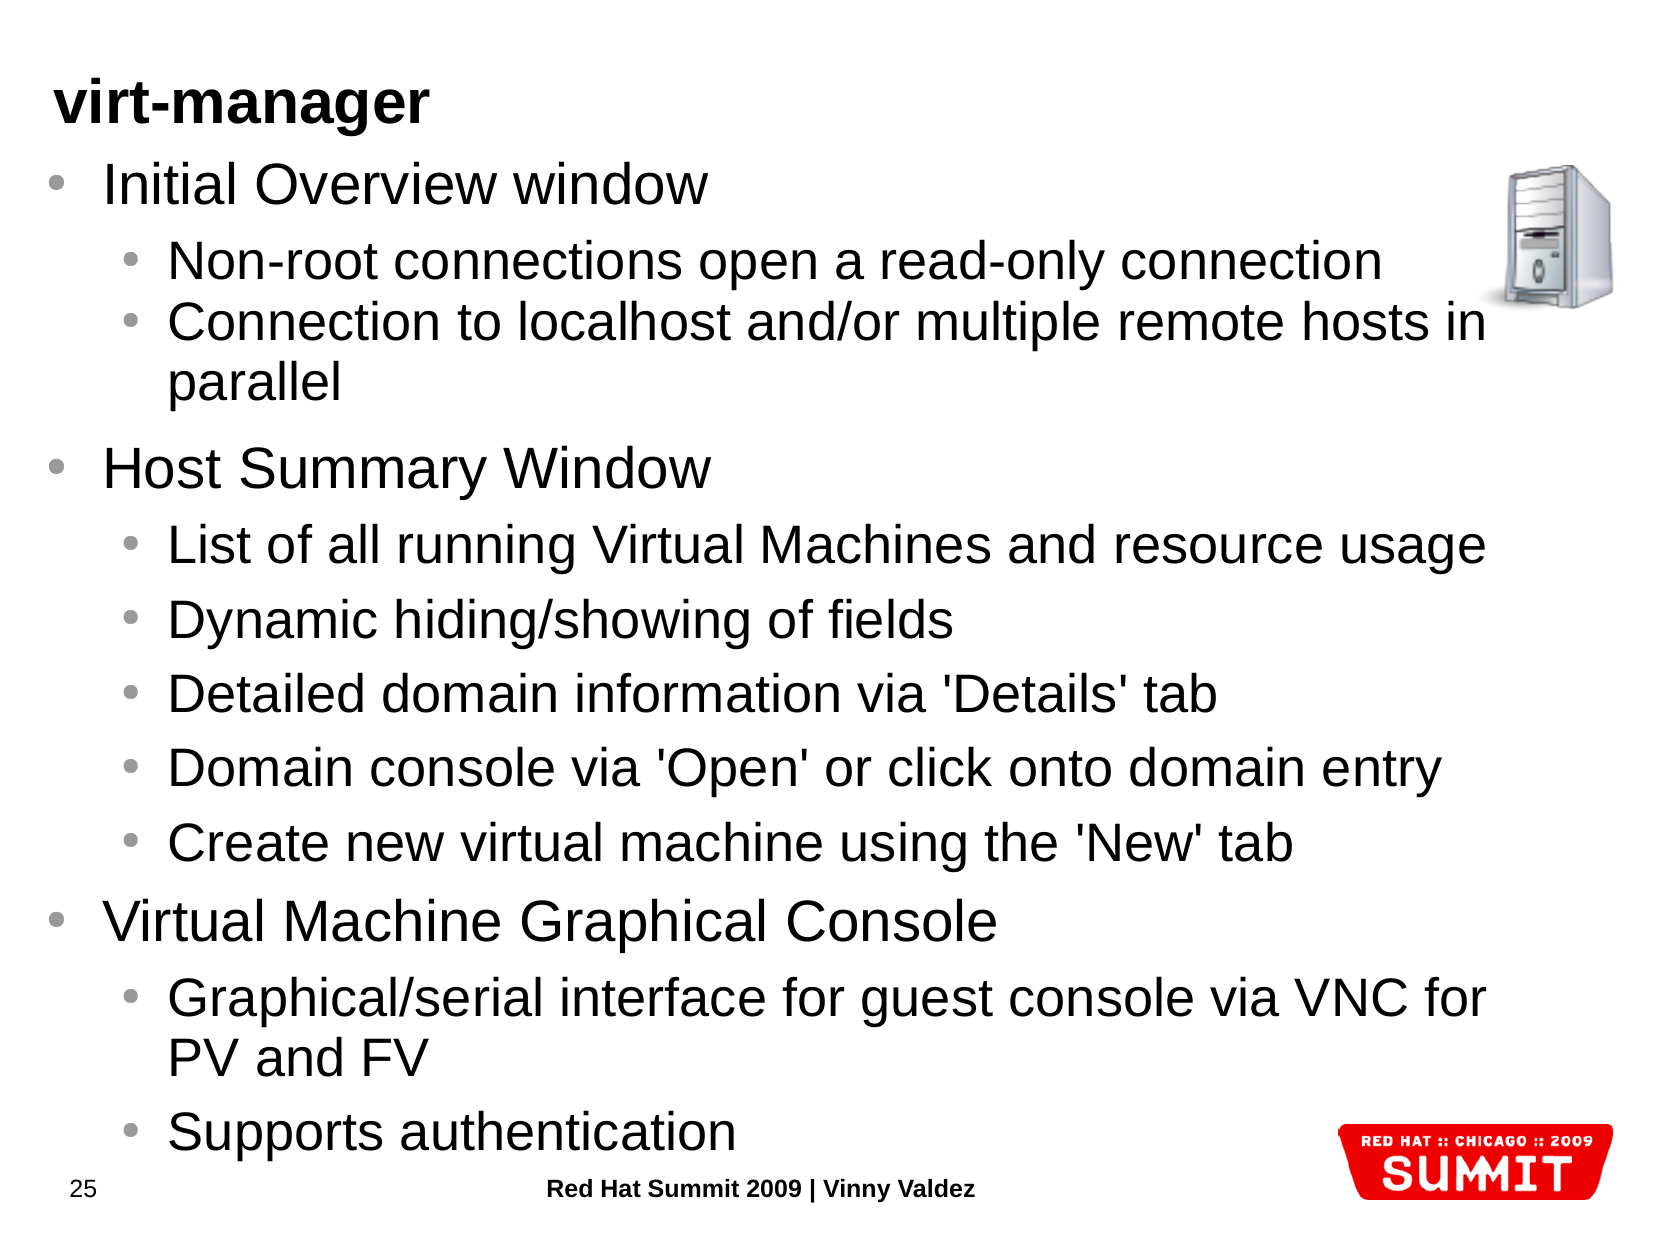

virt-manager
# Initial Overview window
Non-root connections open a read-only connection
Connection to localhost and/or multiple remote hosts in parallel
Host Summary Window
List of all running Virtual Machines and resource usage
Dynamic hiding/showing of fields
Detailed domain information via 'Details' tab
Domain console via 'Open' or click onto domain entry
Create new virtual machine using the 'New' tab
Virtual Machine Graphical Console
Graphical/serial interface for guest console via VNC for PV and FV
Supports authentication